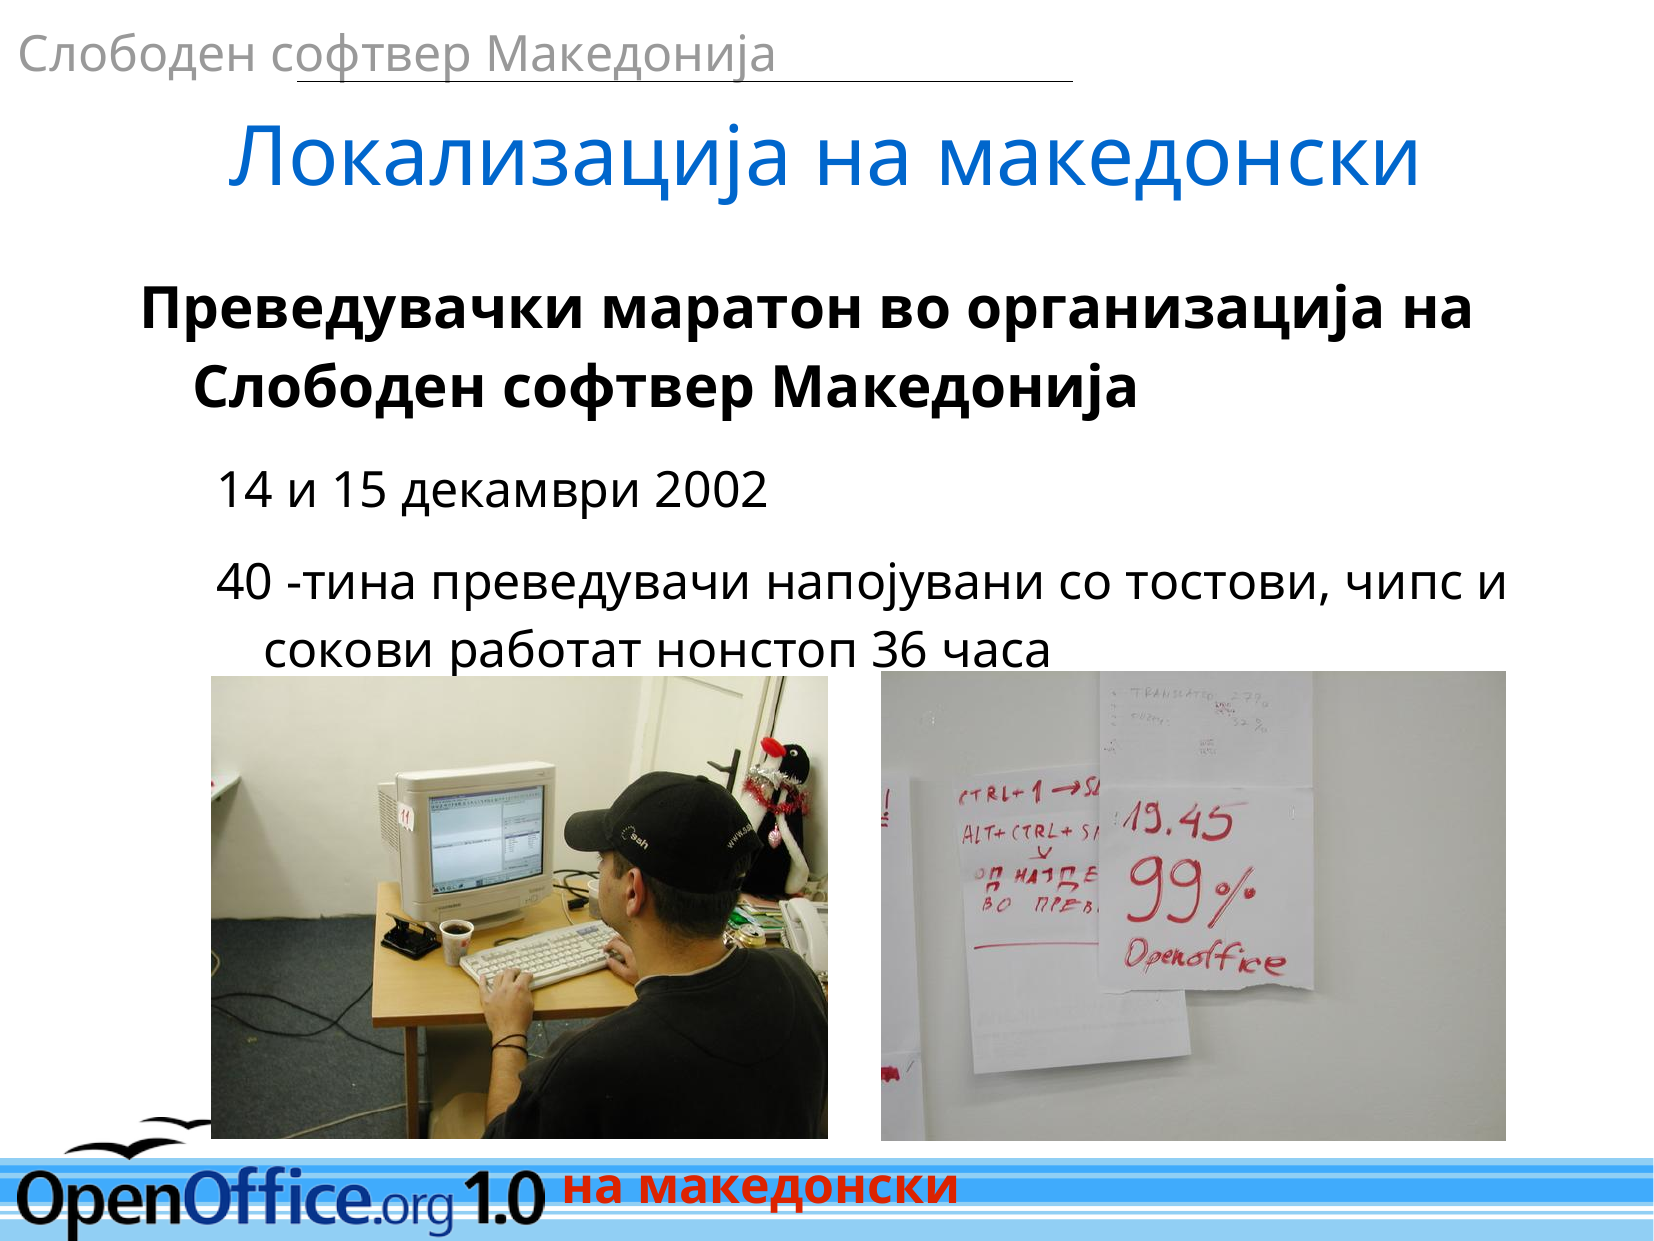

# Локализација на македонски
Преведувачки маратон во организација на Слободен софтвер Македонија
14 и 15 декамври 2002
40 -тина преведувачи напојувани со тостови, чипс и сокови работат нонстоп 36 часа